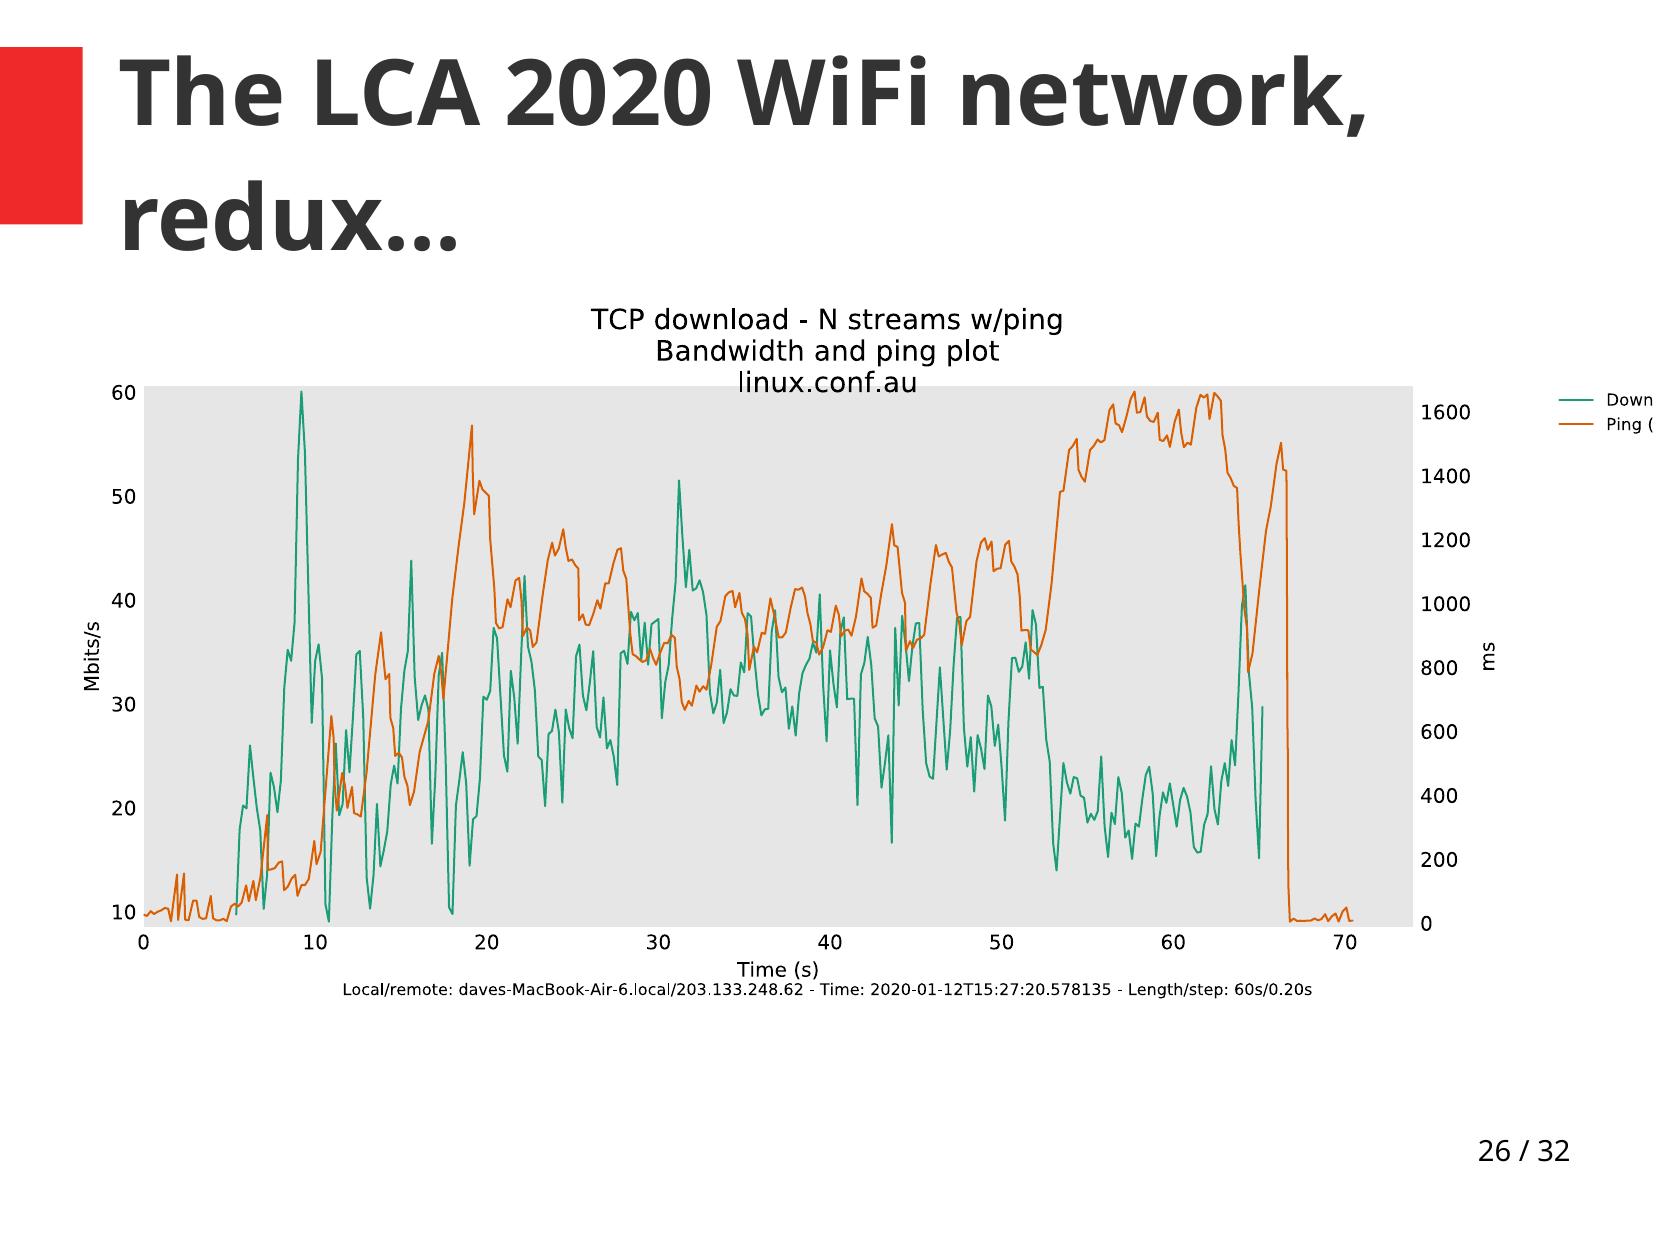

# The LCA 2020 WiFi network, redux...
26